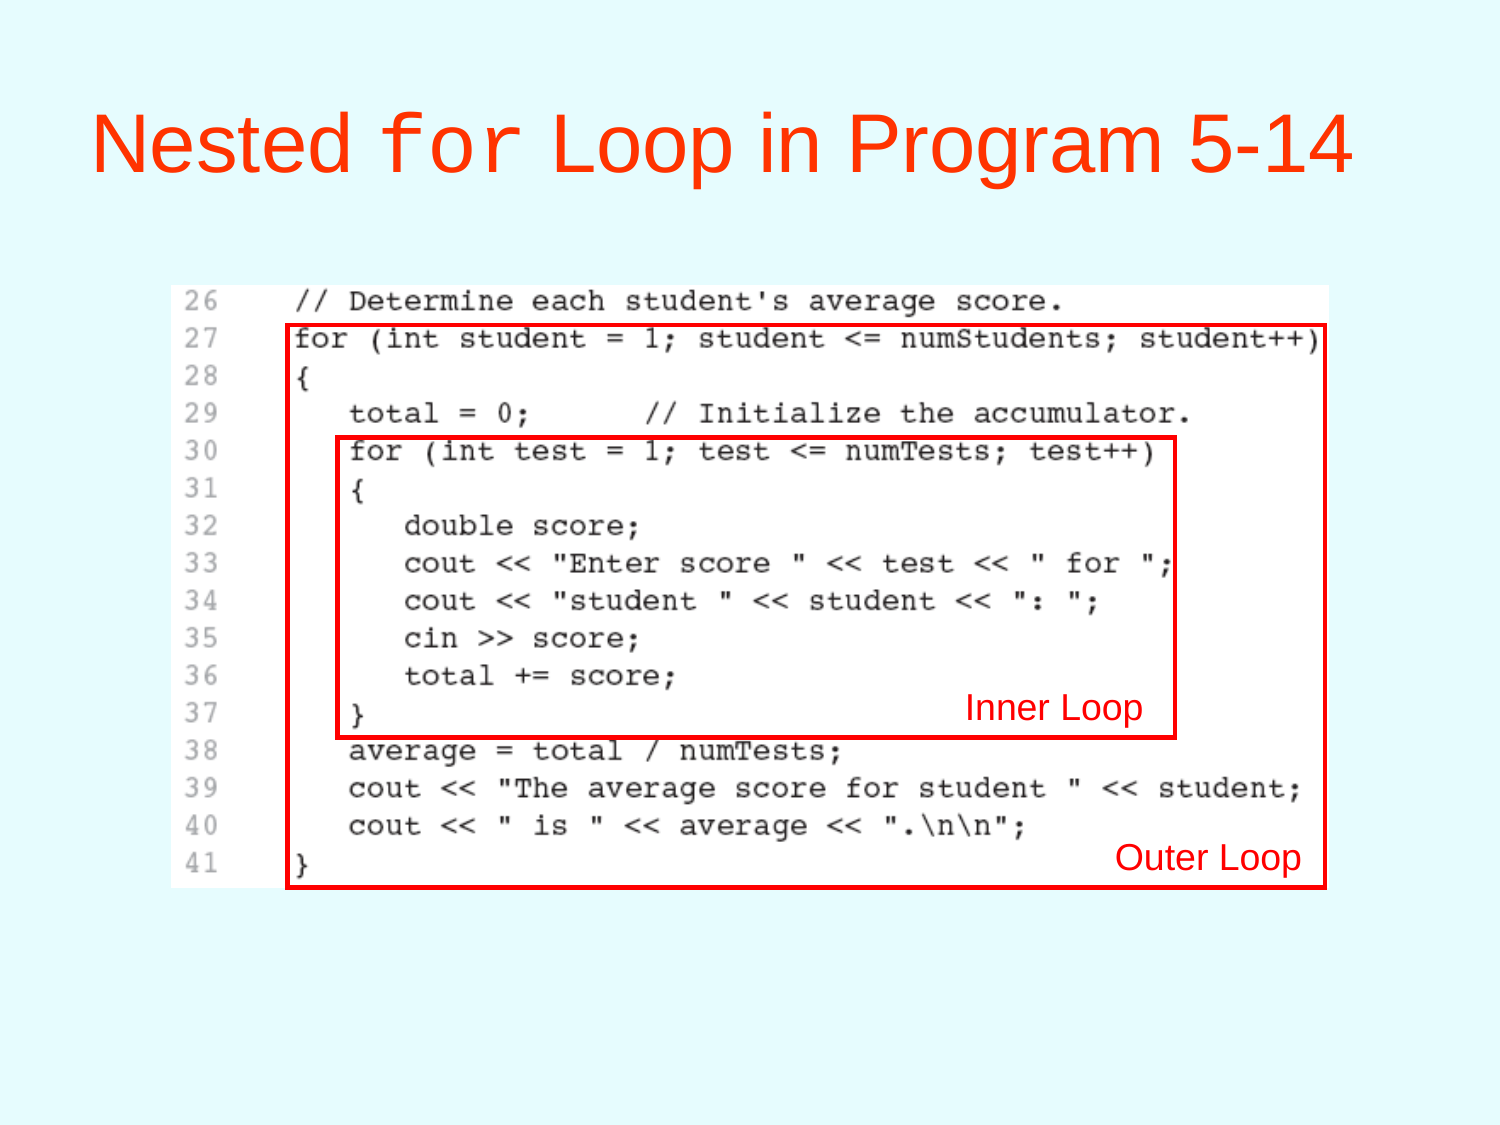

# Nested for Loop in Program 5-14
Inner Loop
Outer Loop